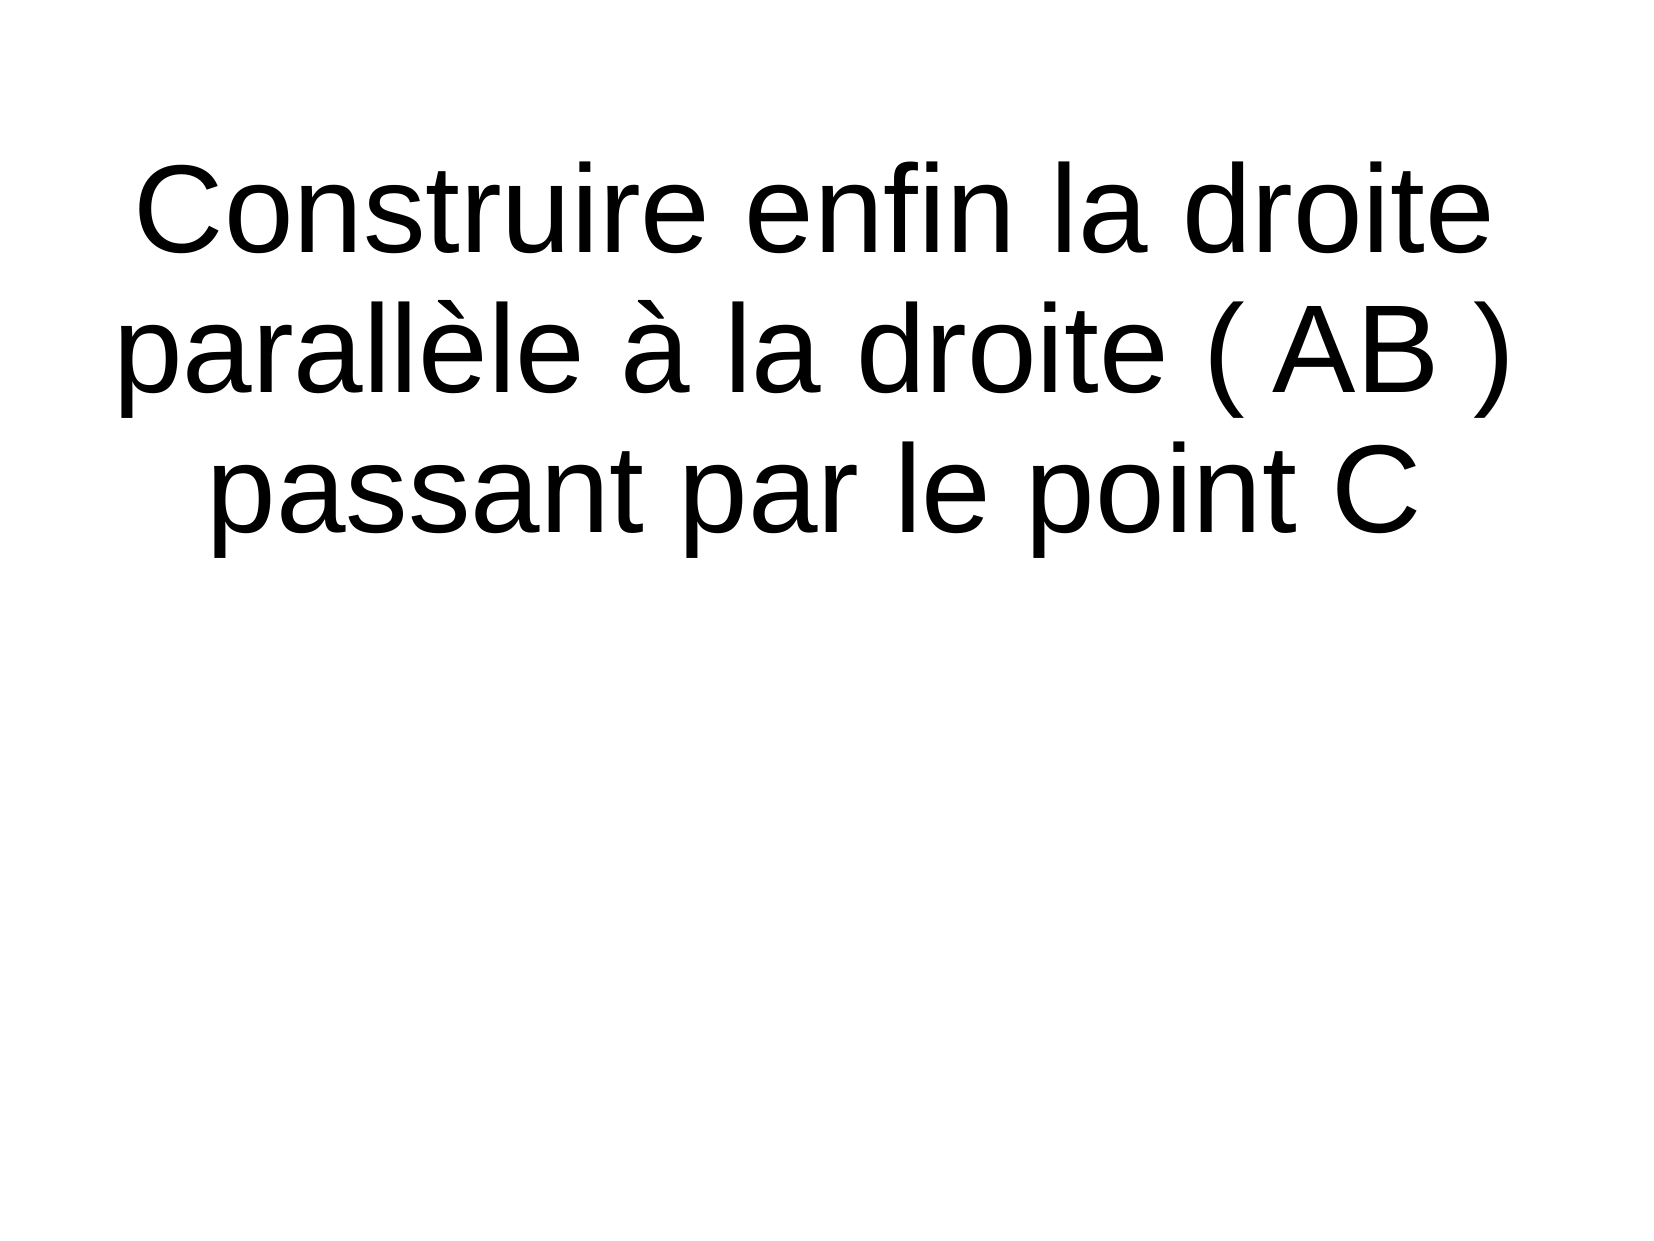

# Construire enfin la droite parallèle à la droite ( AB ) passant par le point C